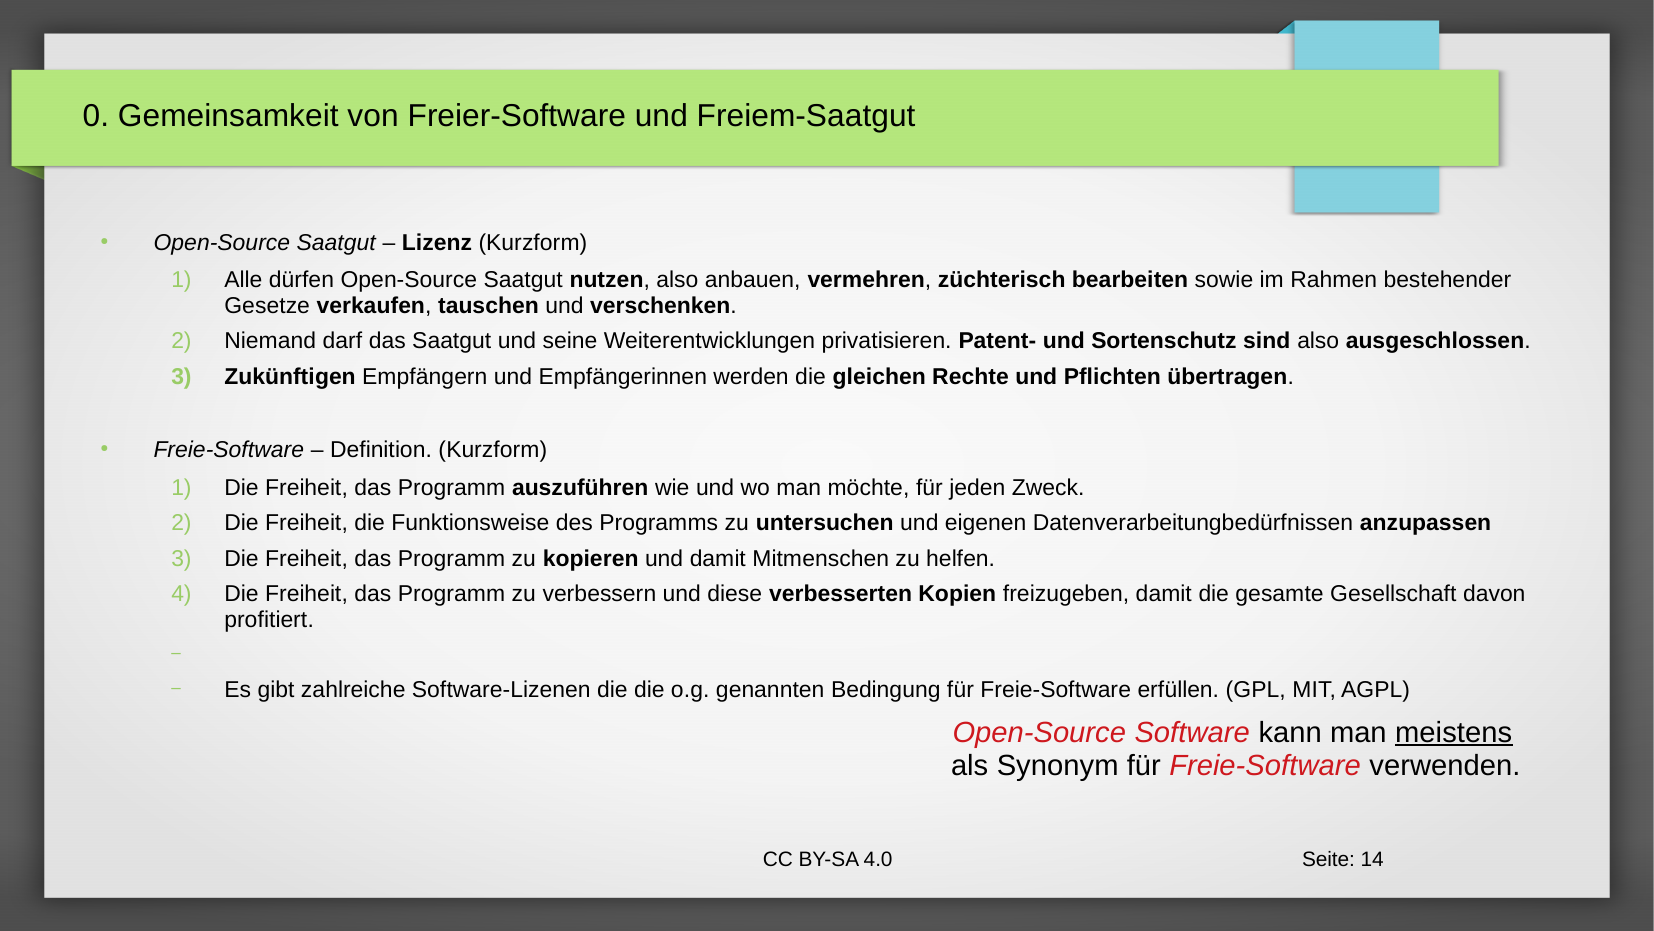

# 0. Gemeinsamkeit von Freier-Software und Freiem-Saatgut
Open-Source Saatgut – Lizenz (Kurzform)
Alle dürfen Open-Source Saatgut nutzen, also anbauen, vermehren, züchterisch bearbeiten sowie im Rahmen bestehender Gesetze verkaufen, tauschen und verschenken.
Niemand darf das Saatgut und seine Weiterentwicklungen privatisieren. Patent- und Sortenschutz sind also ausgeschlossen.
Zukünftigen Empfängern und Empfängerinnen werden die gleichen Rechte und Pflichten übertragen.
Freie-Software – Definition. (Kurzform)
Die Freiheit, das Programm auszuführen wie und wo man möchte, für jeden Zweck.
Die Freiheit, die Funktionsweise des Programms zu untersuchen und eigenen Datenverarbeitungbedürfnissen anzupassen
Die Freiheit, das Programm zu kopieren und damit Mitmenschen zu helfen.
Die Freiheit, das Programm zu verbessern und diese verbesserten Kopien freizugeben, damit die gesamte Gesellschaft davon profitiert.
Es gibt zahlreiche Software-Lizenen die die o.g. genannten Bedingung für Freie-Software erfüllen. (GPL, MIT, AGPL)
Open-Source Software kann man meistens
als Synonym für Freie-Software verwenden.